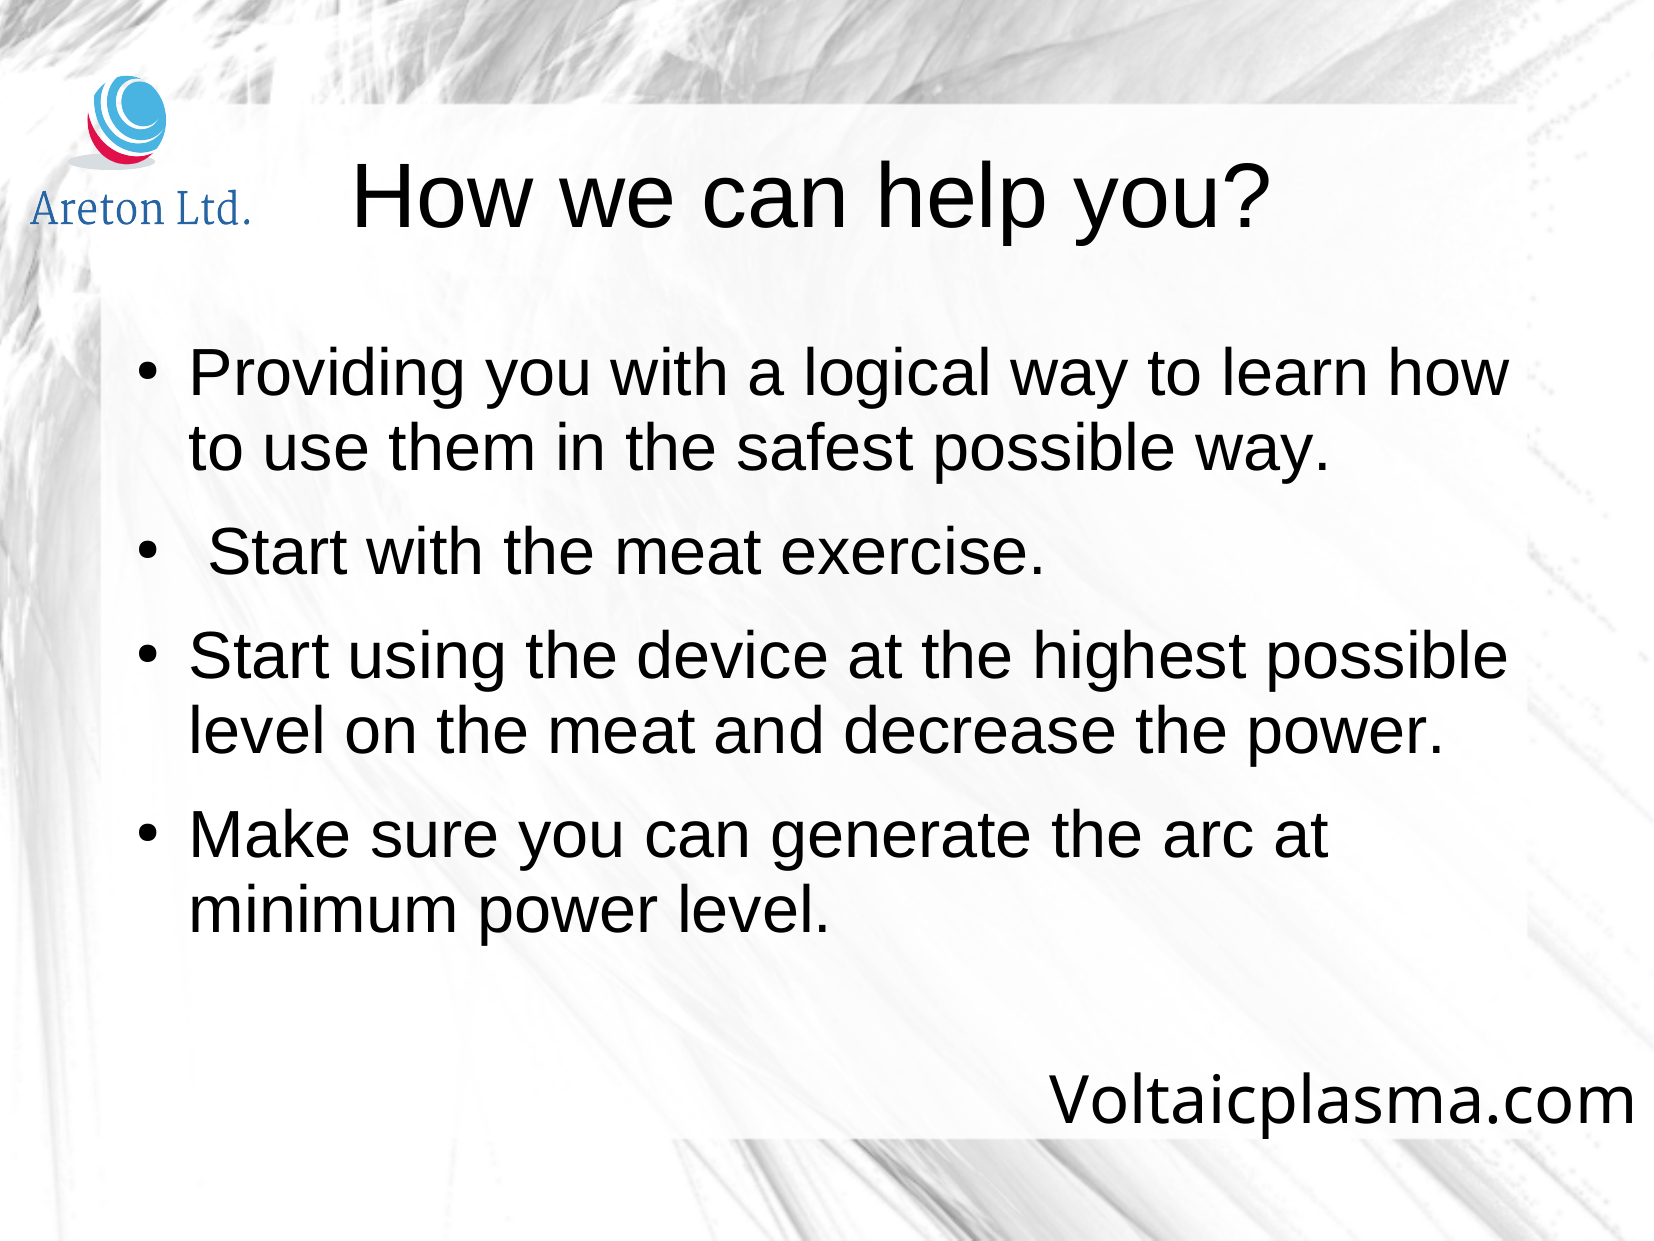

# How we can help you?
Providing you with a logical way to learn how to use them in the safest possible way.
 Start with the meat exercise.
Start using the device at the highest possible level on the meat and decrease the power.
Make sure you can generate the arc at minimum power level.
Voltaicplasma.com